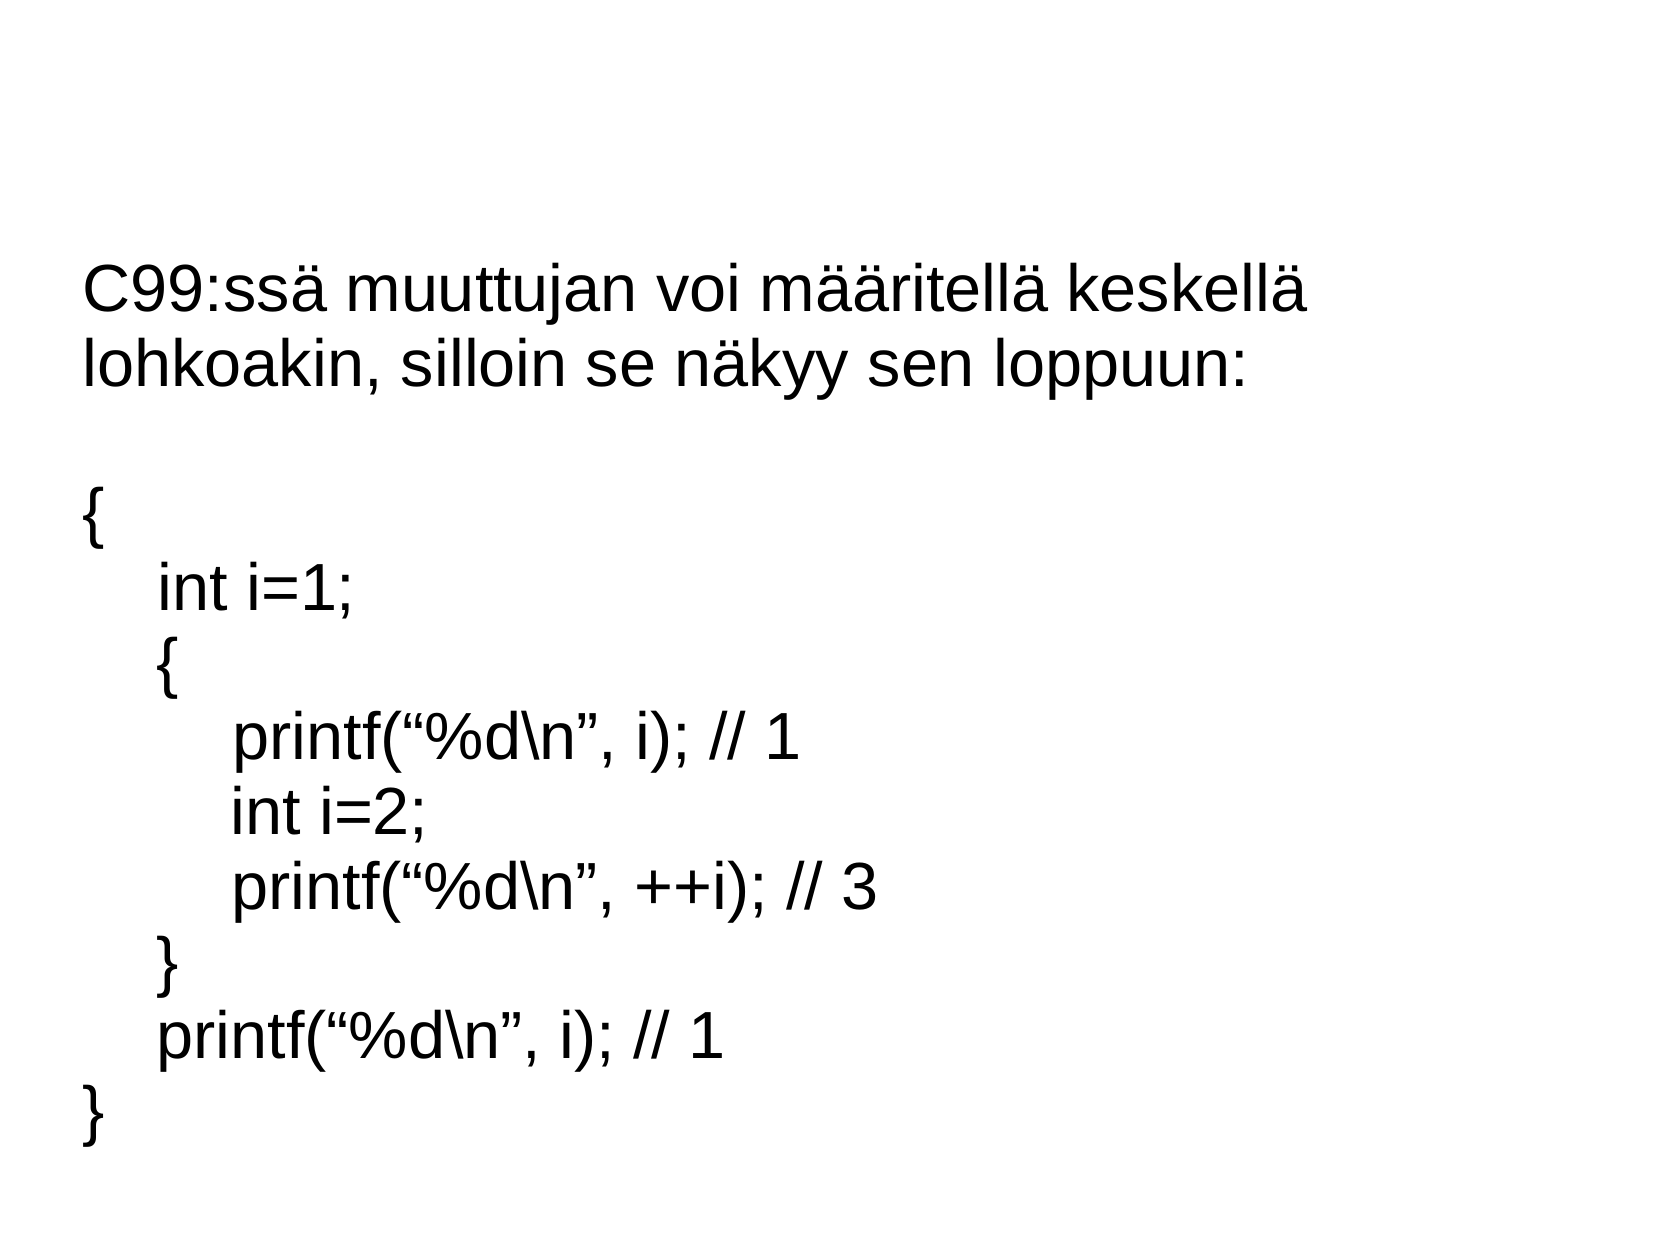

C99:ssä muuttujan voi määritellä keskellä lohkoakin, silloin se näkyy sen loppuun:
{
	int i=1;
 {
 	printf(“%d\n”, i); // 1
 int i=2;
	 printf(“%d\n”, ++i); // 3
 }
 printf(“%d\n”, i); // 1
}